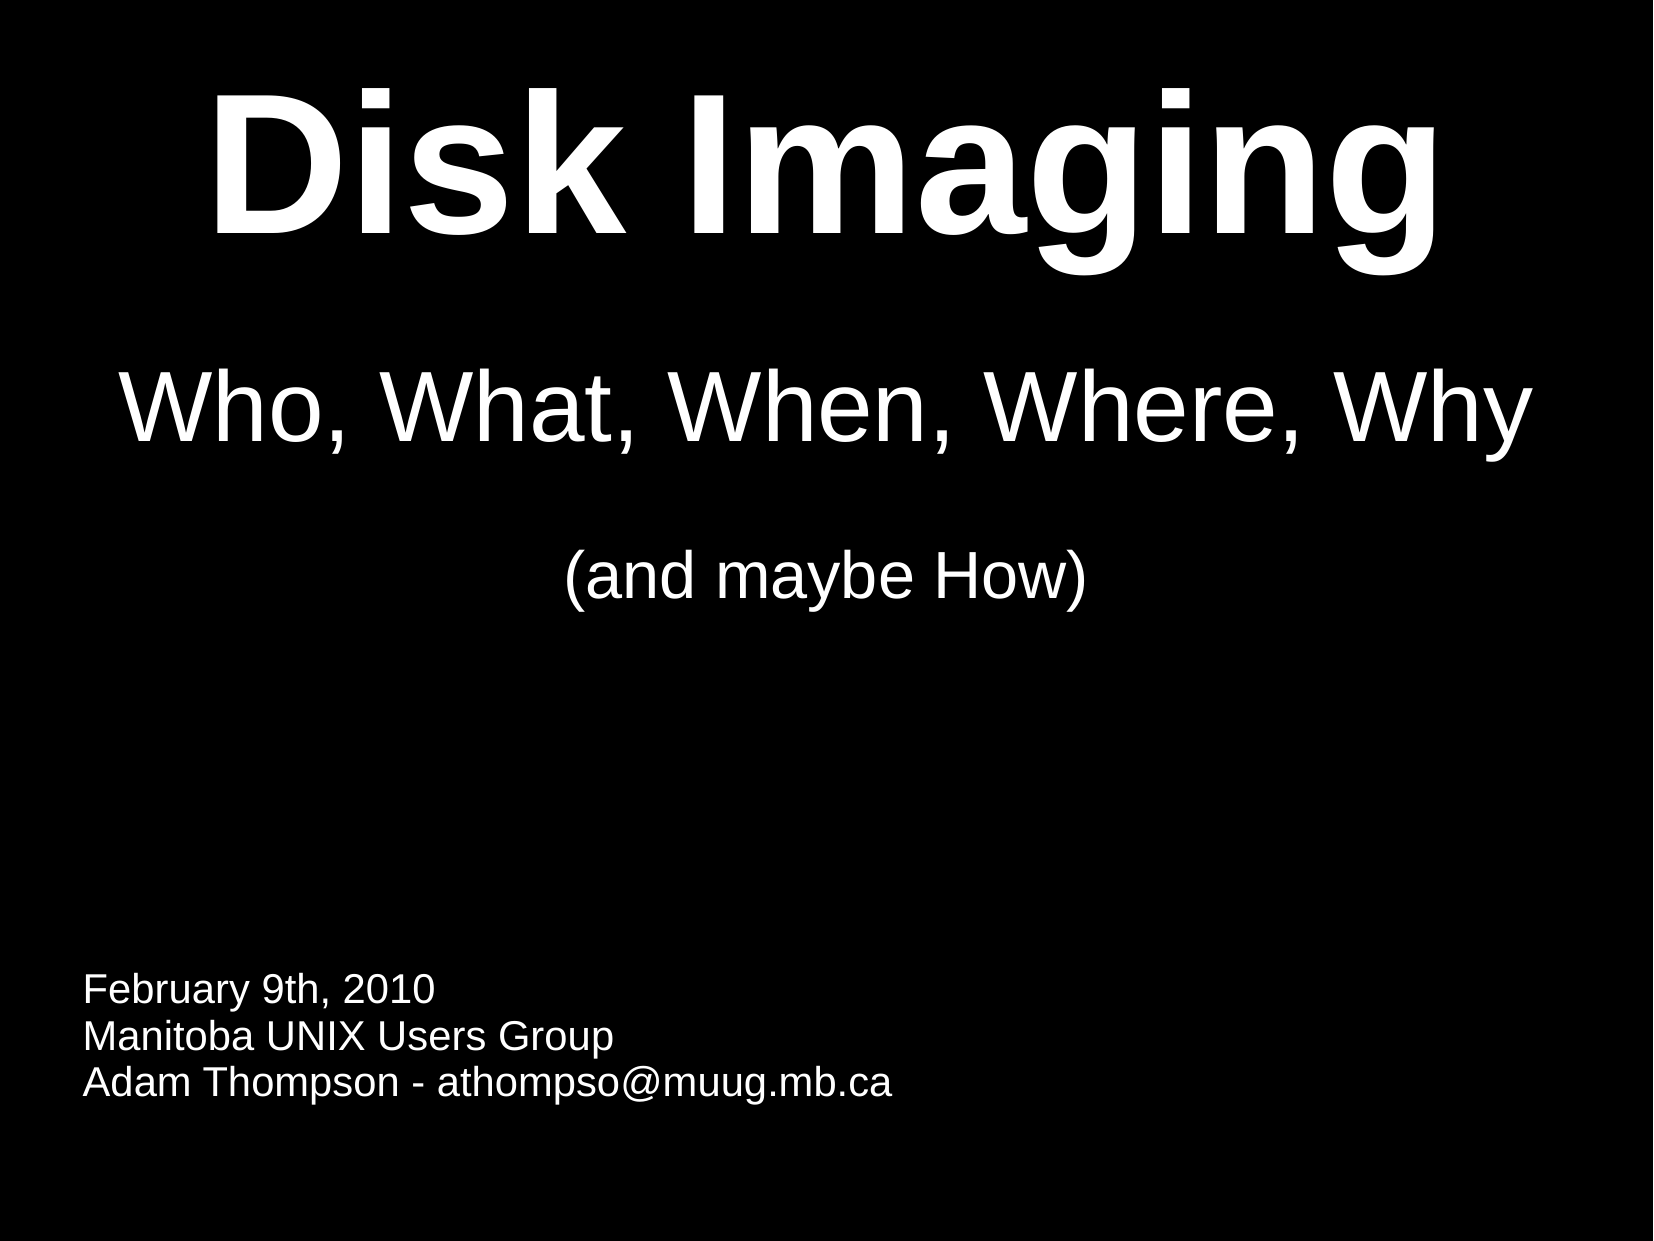

# Disk Imaging
Who, What, When, Where, Why
(and maybe How)
February 9th, 2010
Manitoba UNIX Users Group
Adam Thompson - athompso@muug.mb.ca